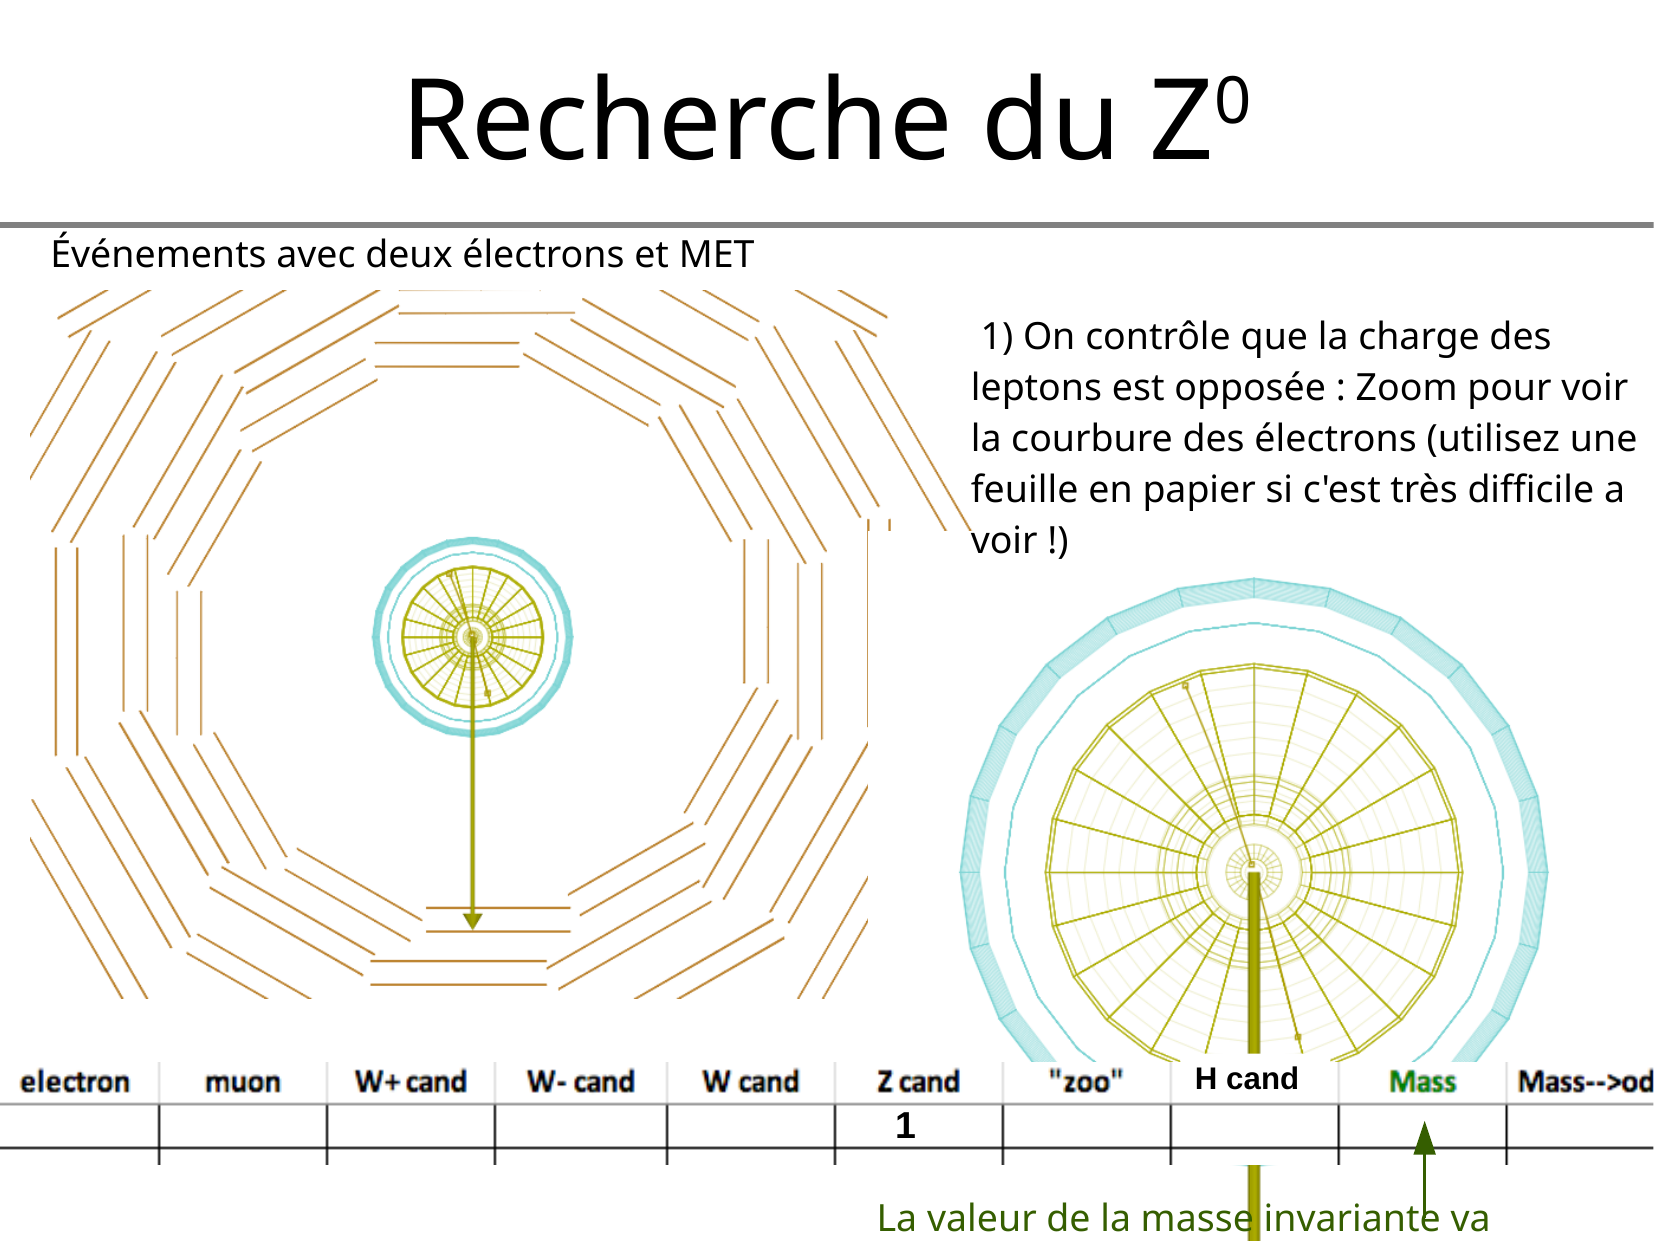

Recherche du Z0
Événements avec deux électrons et MET
 1) On contrôle que la charge des leptons est opposée : Zoom pour voir la courbure des électrons (utilisez une feuille en papier si c'est très difficile a voir !)
H cand
1
La valeur de la masse invariante va apparaître ici